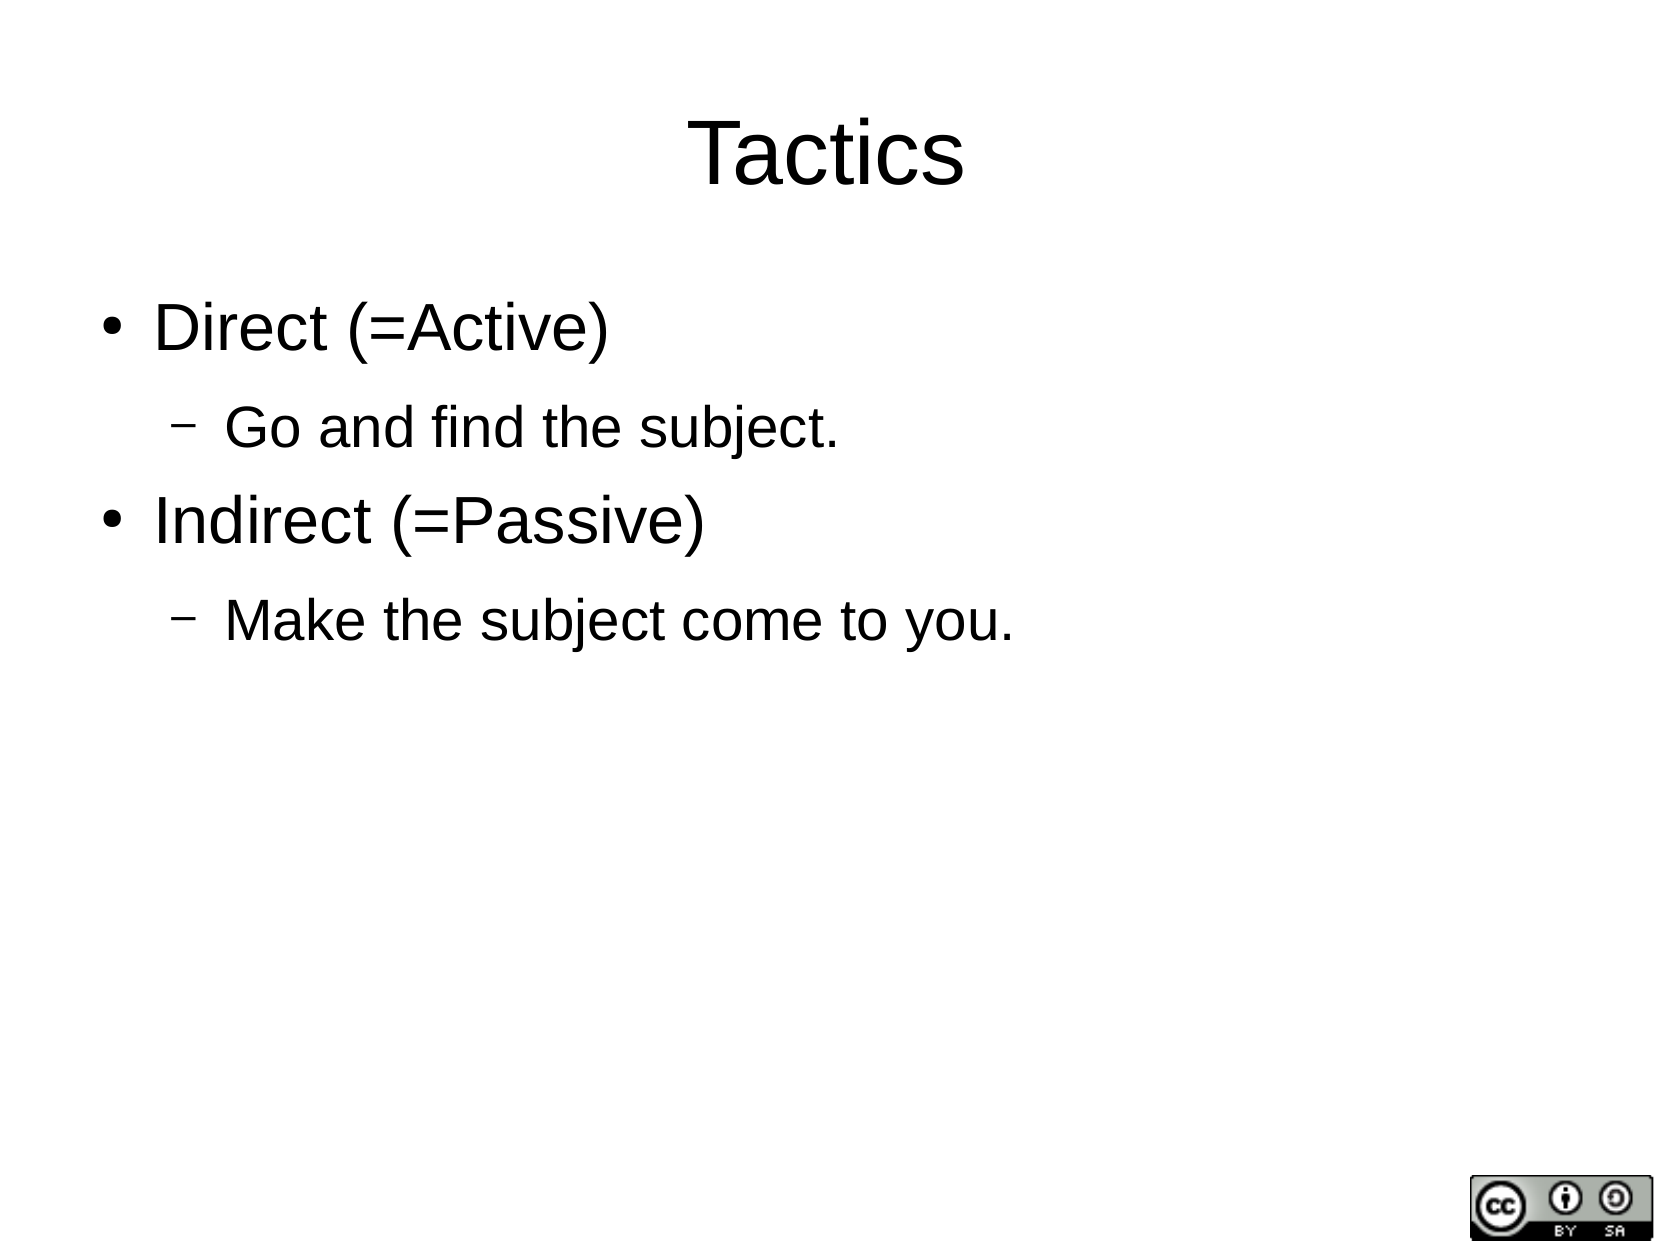

# Tactics
Direct (=Active)
Go and find the subject.
Indirect (=Passive)
Make the subject come to you.